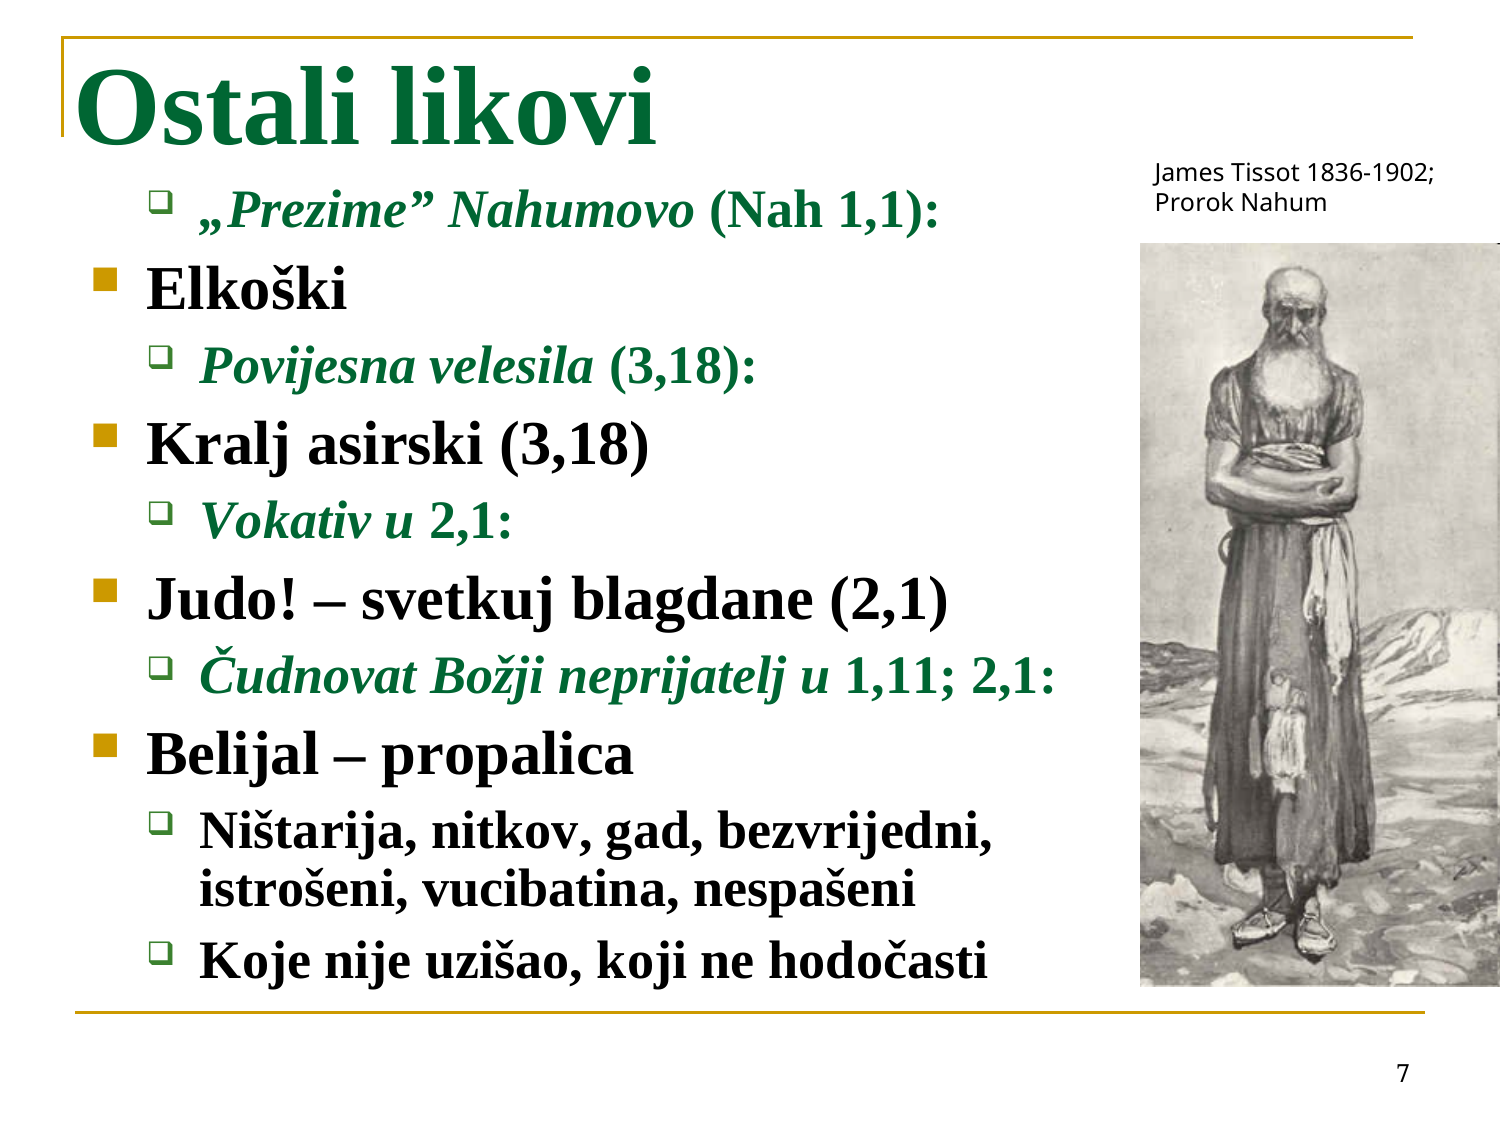

# Ostali likovi
James Tissot 1836-1902;
Prorok Nahum
„Prezime” Nahumovo (Nah 1,1):
Elkoški
Povijesna velesila (3,18):
Kralj asirski (3,18)
Vokativ u 2,1:
Judo! – svetkuj blagdane (2,1)
Čudnovat Božji neprijatelj u 1,11; 2,1:
Belijal – propalica
Ništarija, nitkov, gad, bezvrijedni, istrošeni, vucibatina, nespašeni
Koje nije uzišao, koji ne hodočasti